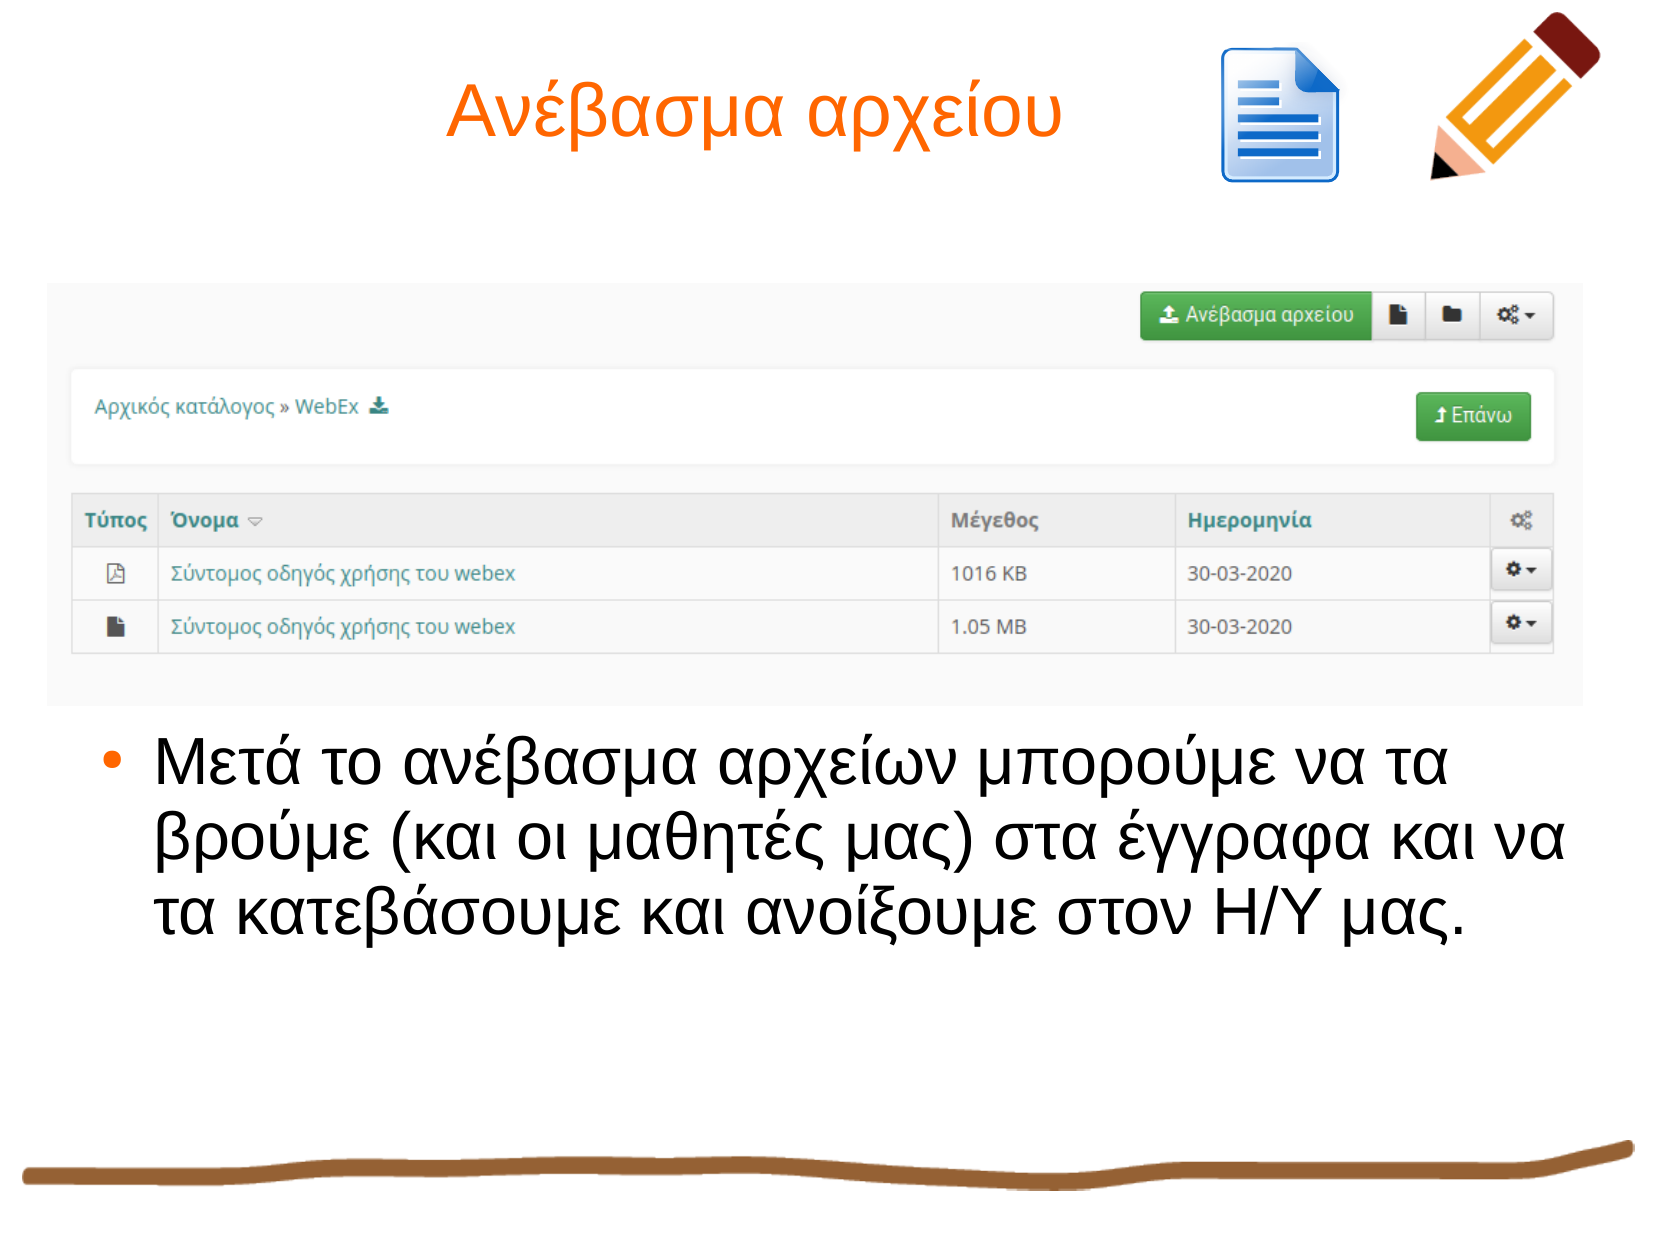

# Ανέβασμα αρχείου
Μετά το ανέβασμα αρχείων μπορούμε να τα βρούμε (και οι μαθητές μας) στα έγγραφα και να τα κατεβάσουμε και ανοίξουμε στον Η/Υ μας.